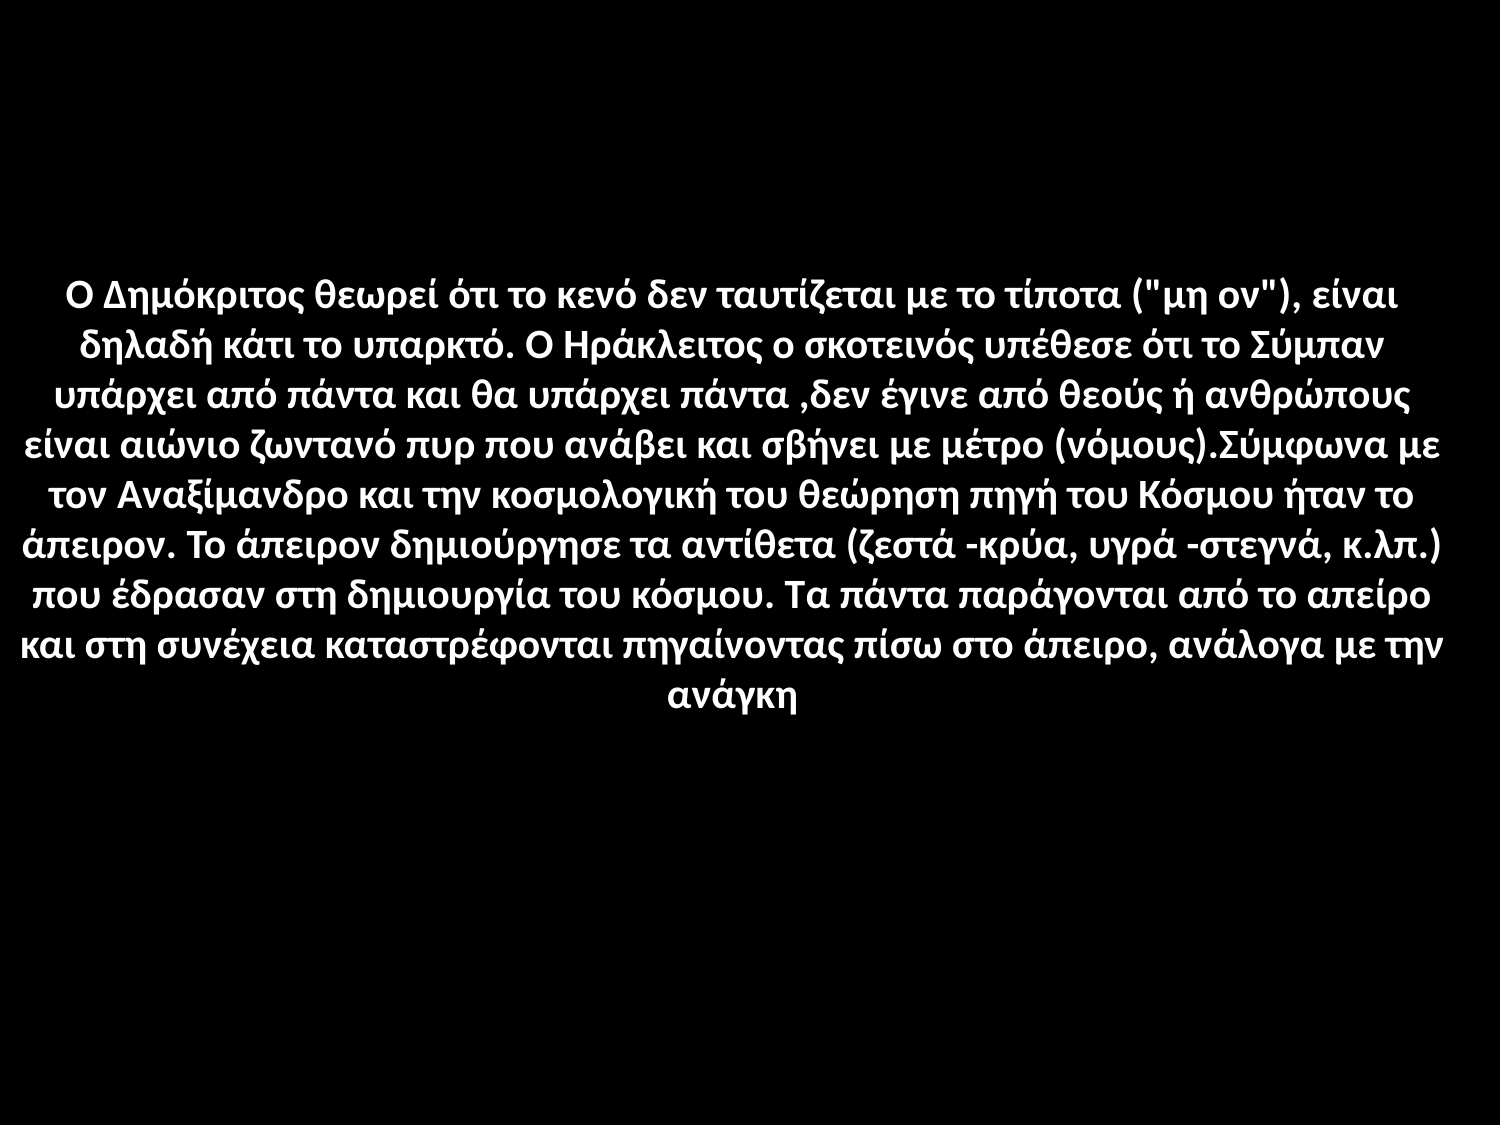

Ο Δημόκριτος θεωρεί ότι το κενό δεν ταυτίζεται με το τίποτα ("μη ον"), είναι δηλαδή κάτι το υπαρκτό. Ο Ηράκλειτος ο σκοτεινός υπέθεσε ότι το Σύμπαν υπάρχει από πάντα και θα υπάρχει πάντα ,δεν έγινε από θεούς ή ανθρώπους είναι αιώνιο ζωντανό πυρ που ανάβει και σβήνει με μέτρο (νόμους).Σύμφωνα με τον Αναξίμανδρο και την κοσμολογική του θεώρηση πηγή του Κόσμου ήταν το άπειρον. Το άπειρον δημιούργησε τα αντίθετα (ζεστά -κρύα, υγρά -στεγνά, κ.λπ.) που έδρασαν στη δημιουργία του κόσμου. Τα πάντα παράγονται από το απείρo και στη συνέχεια καταστρέφονται πηγαίνοντας πίσω στο άπειρο, ανάλογα με την ανάγκη